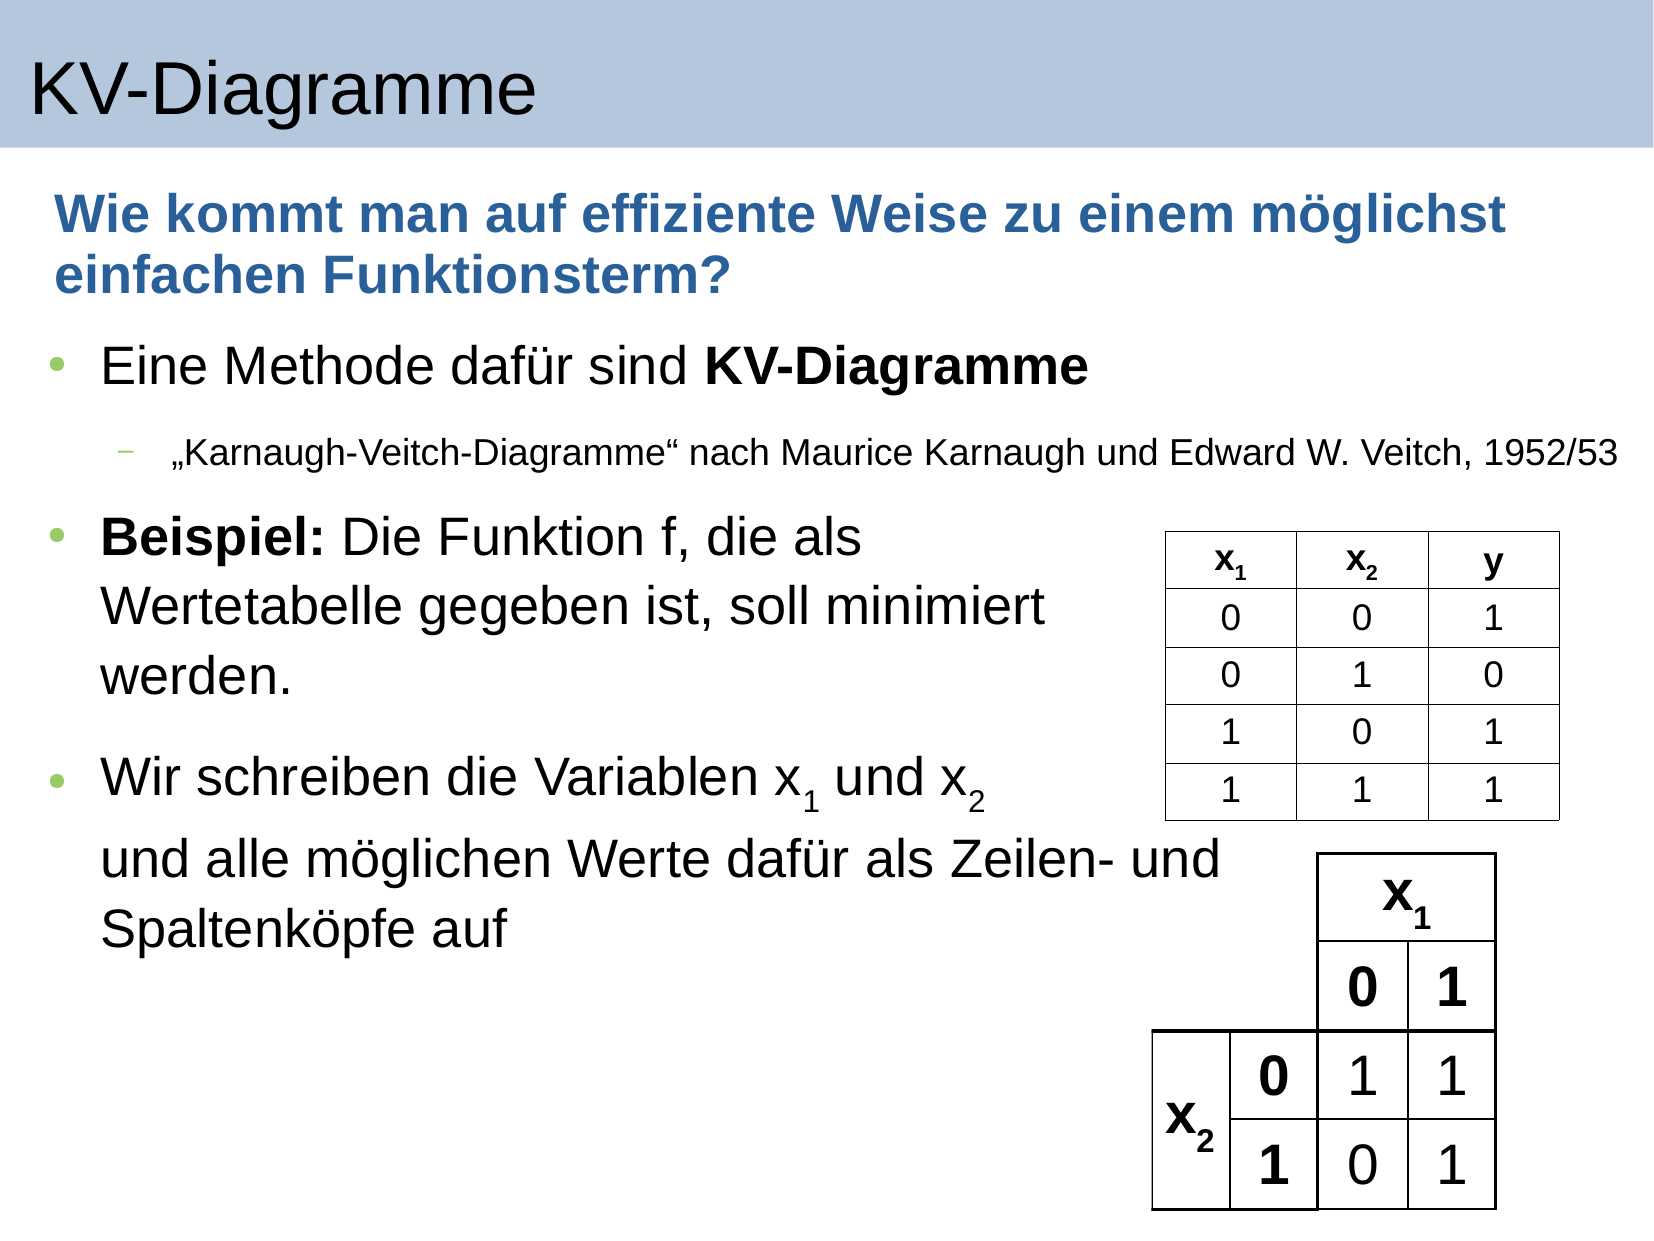

# KV-Diagramme
Wie kommt man auf effiziente Weise zu einem möglichst einfachen Funktionsterm?
Eine Methode dafür sind KV-Diagramme
„Karnaugh-Veitch-Diagramme“ nach Maurice Karnaugh und Edward W. Veitch, 1952/53
Beispiel: Die Funktion f, die als
Wertetabelle gegeben ist, soll minimiert
werden.
Wir schreiben die Variablen x1 und x2
und alle möglichen Werte dafür als Zeilen- und
Spaltenköpfe auf